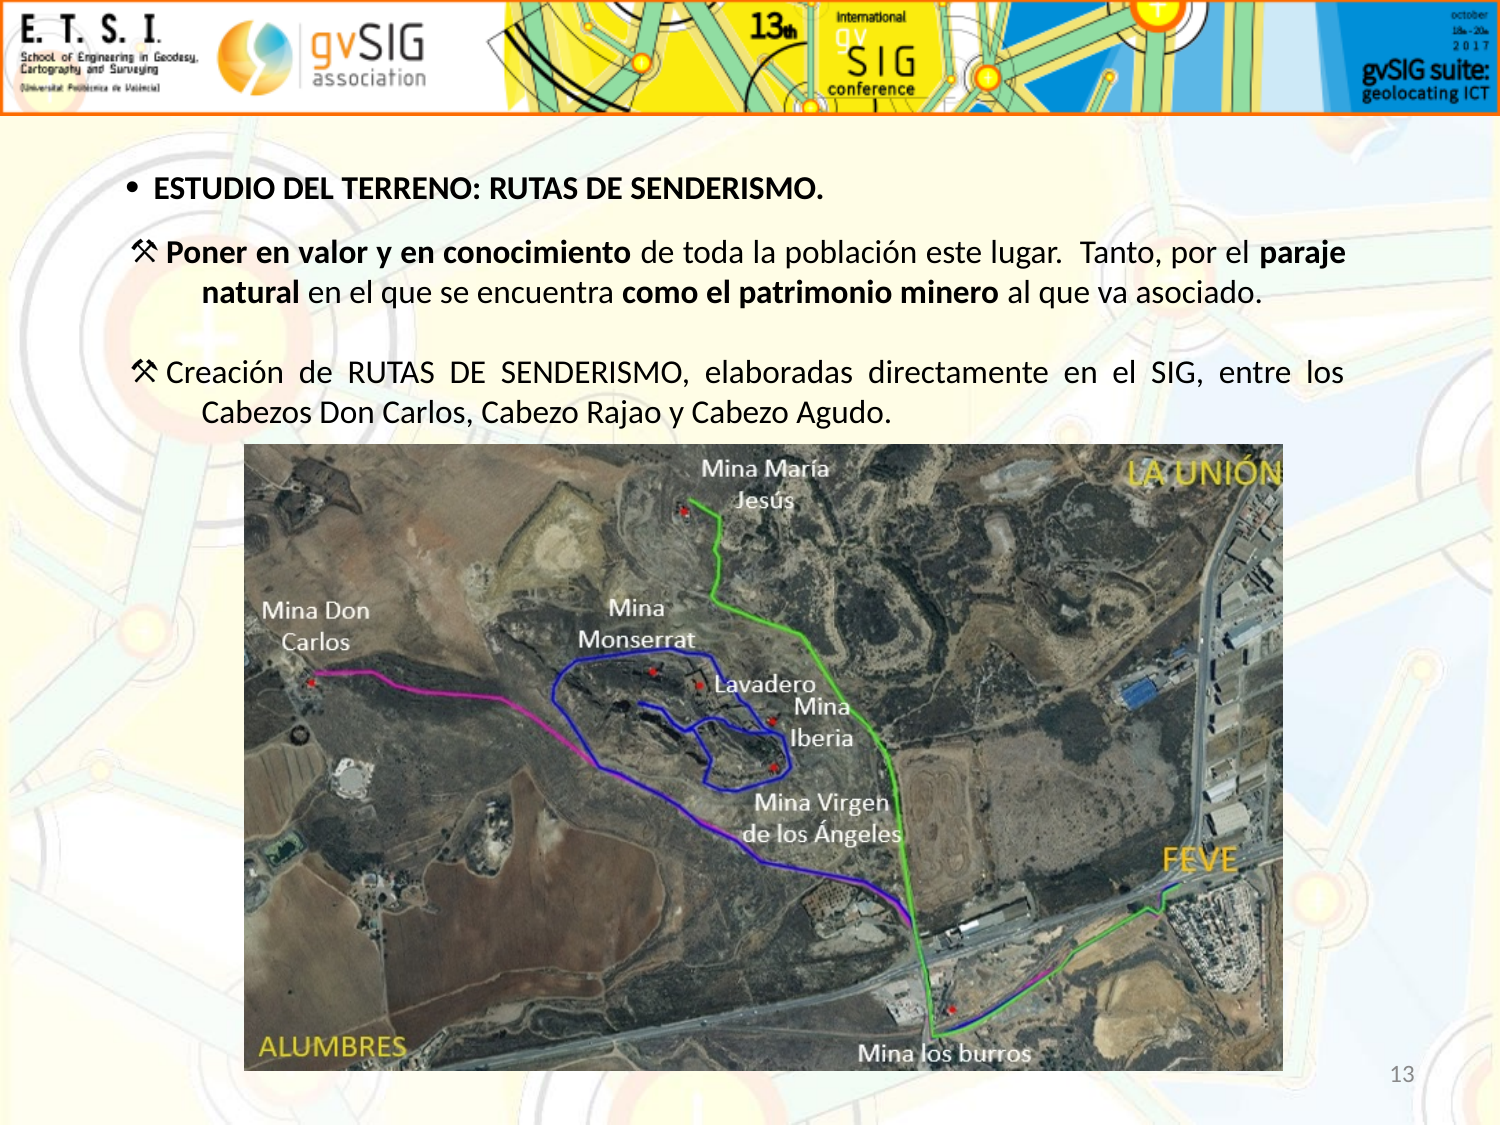

ESTUDIO DEL TERRENO: RUTAS DE SENDERISMO.
Poner en valor y en conocimiento de toda la población este lugar. Tanto, por el paraje natural en el que se encuentra como el patrimonio minero al que va asociado.
Creación de RUTAS DE SENDERISMO, elaboradas directamente en el SIG, entre los Cabezos Don Carlos, Cabezo Rajao y Cabezo Agudo.